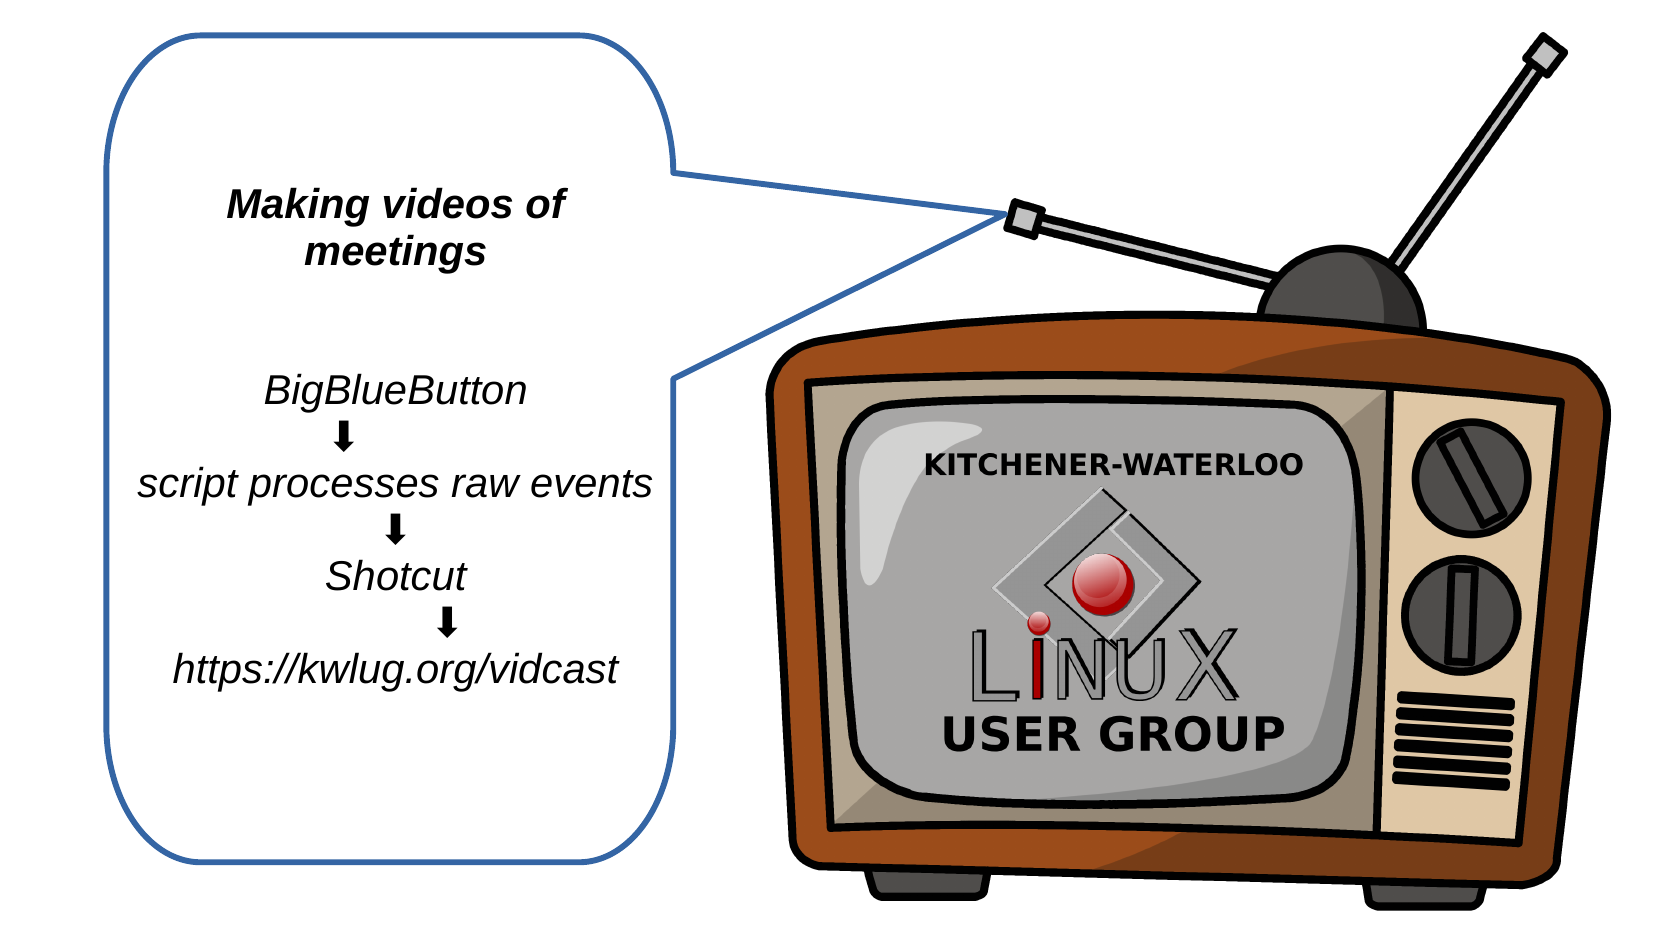

Making videos of meetings
BigBlueButton
⬇️
script processes raw events
⬇️
Shotcut
 ⬇️
https://kwlug.org/vidcast